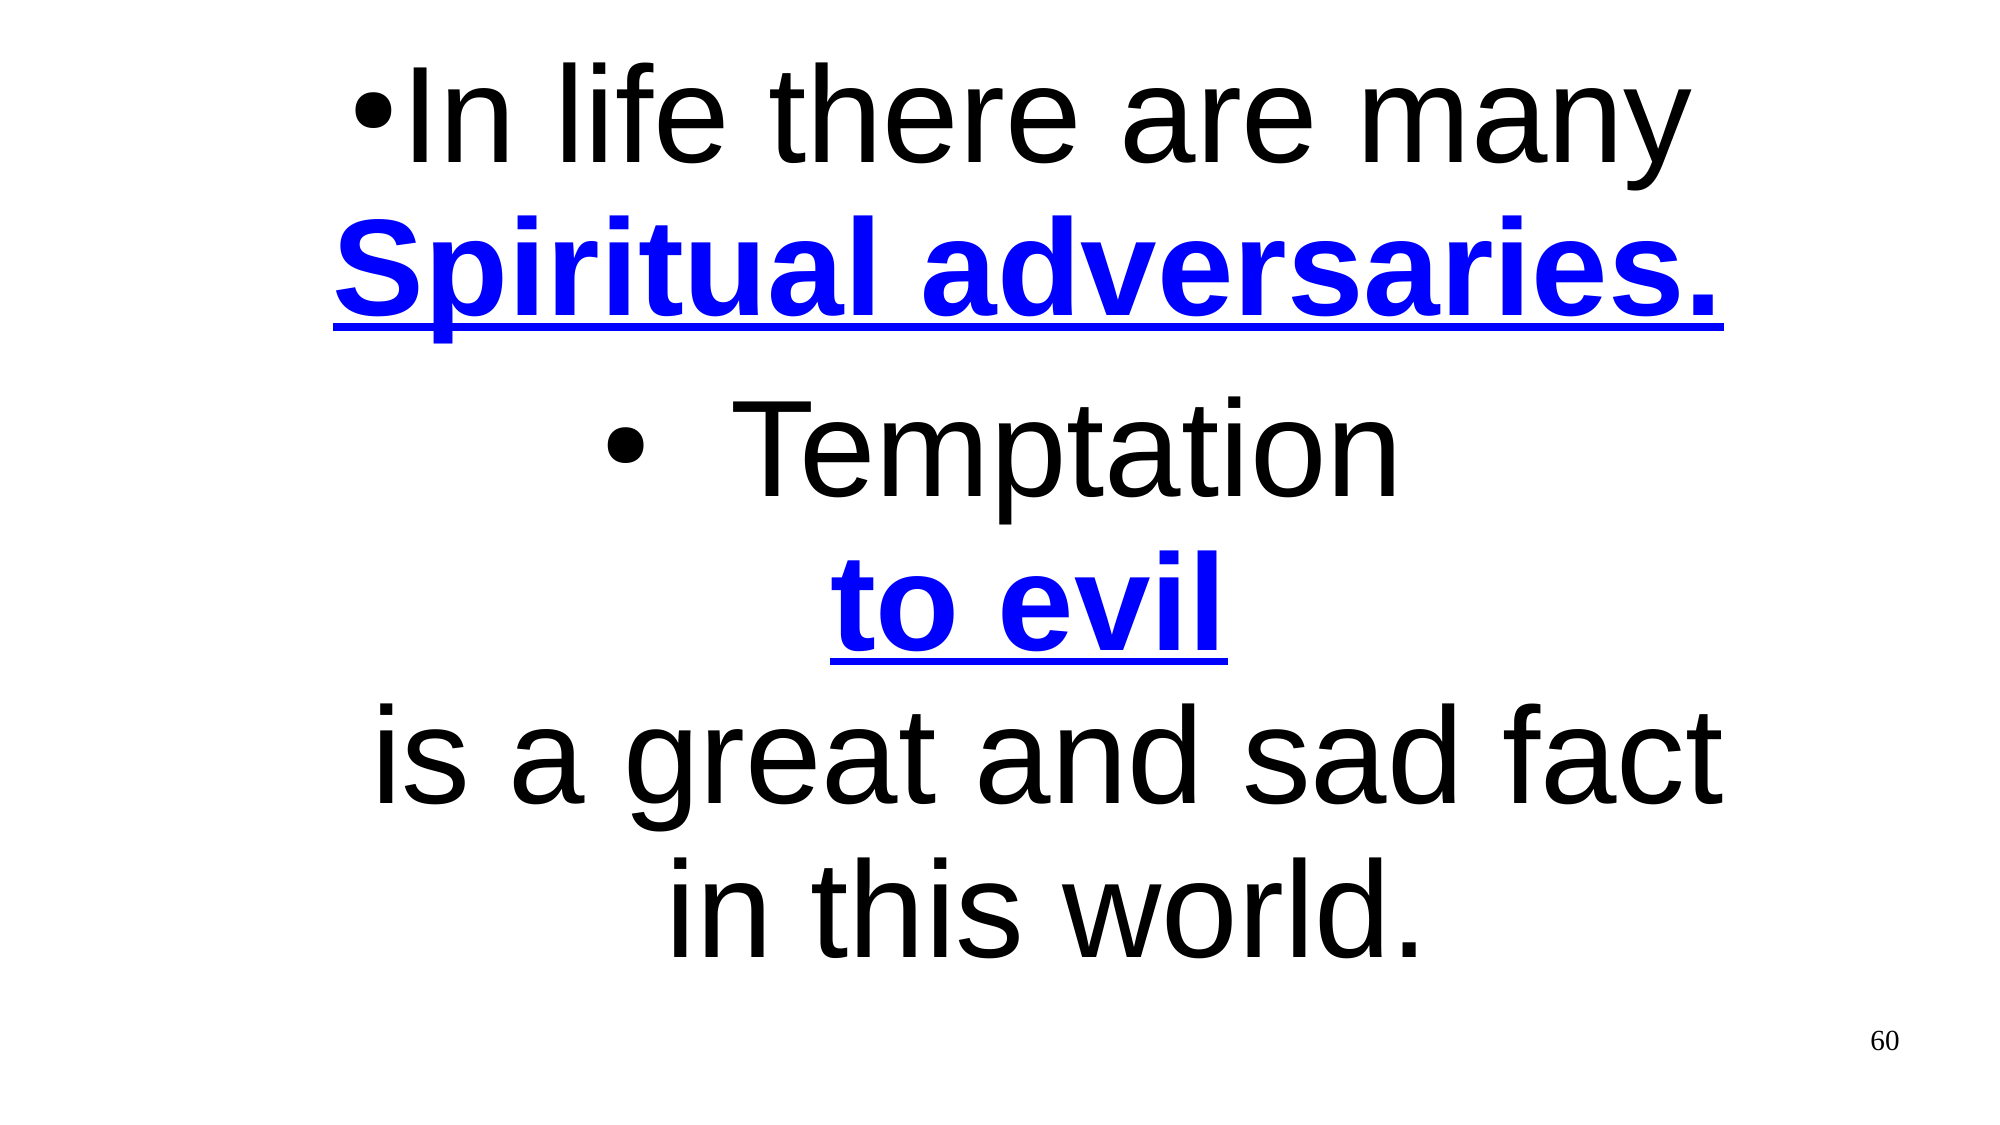

# In life there are many Spiritual adversaries.
 Temptation
to evil
is a great and sad fact
 in this world.
60